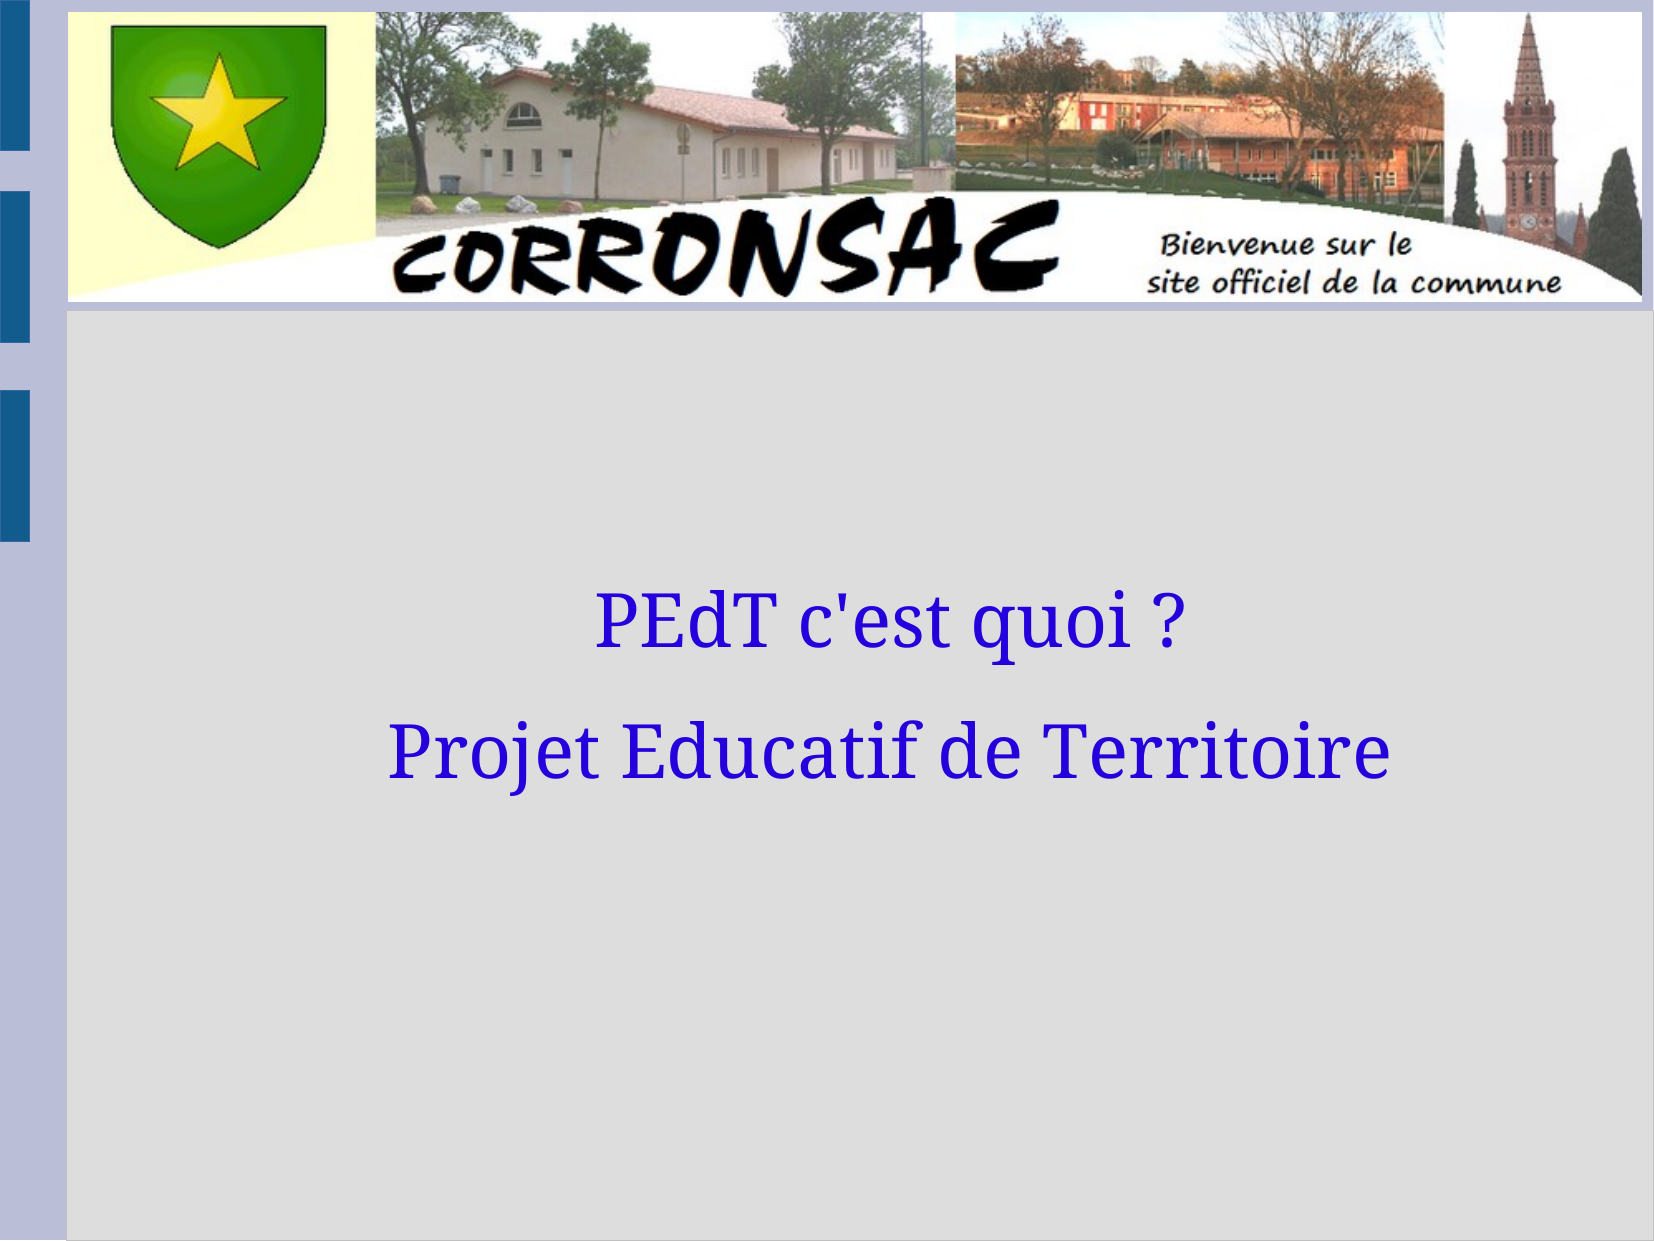

#
PEdT c'est quoi ?
Projet Educatif de Territoire